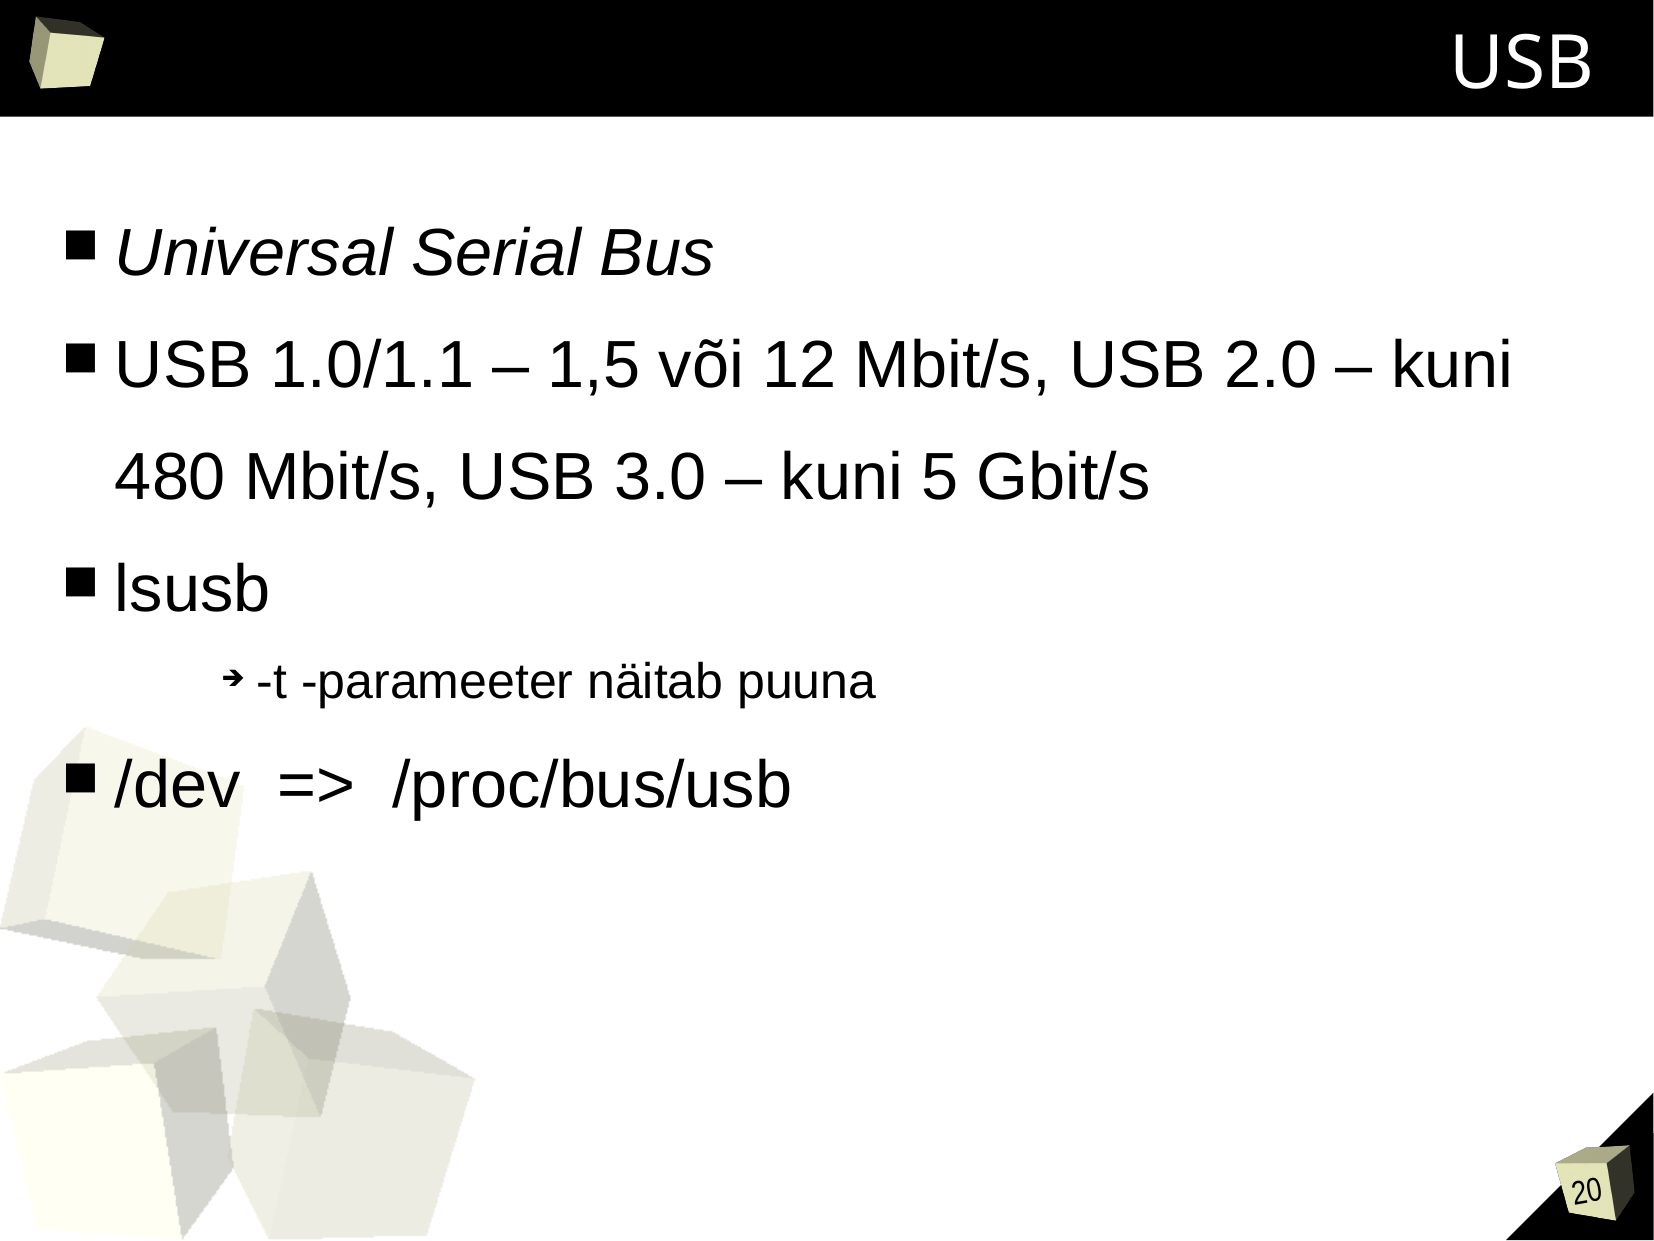

# USB
Universal Serial Bus
USB 1.0/1.1 – 1,5 või 12 Mbit/s, USB 2.0 – kuni 480 Mbit/s, USB 3.0 – kuni 5 Gbit/s
lsusb
-t -parameeter näitab puuna
/dev => /proc/bus/usb